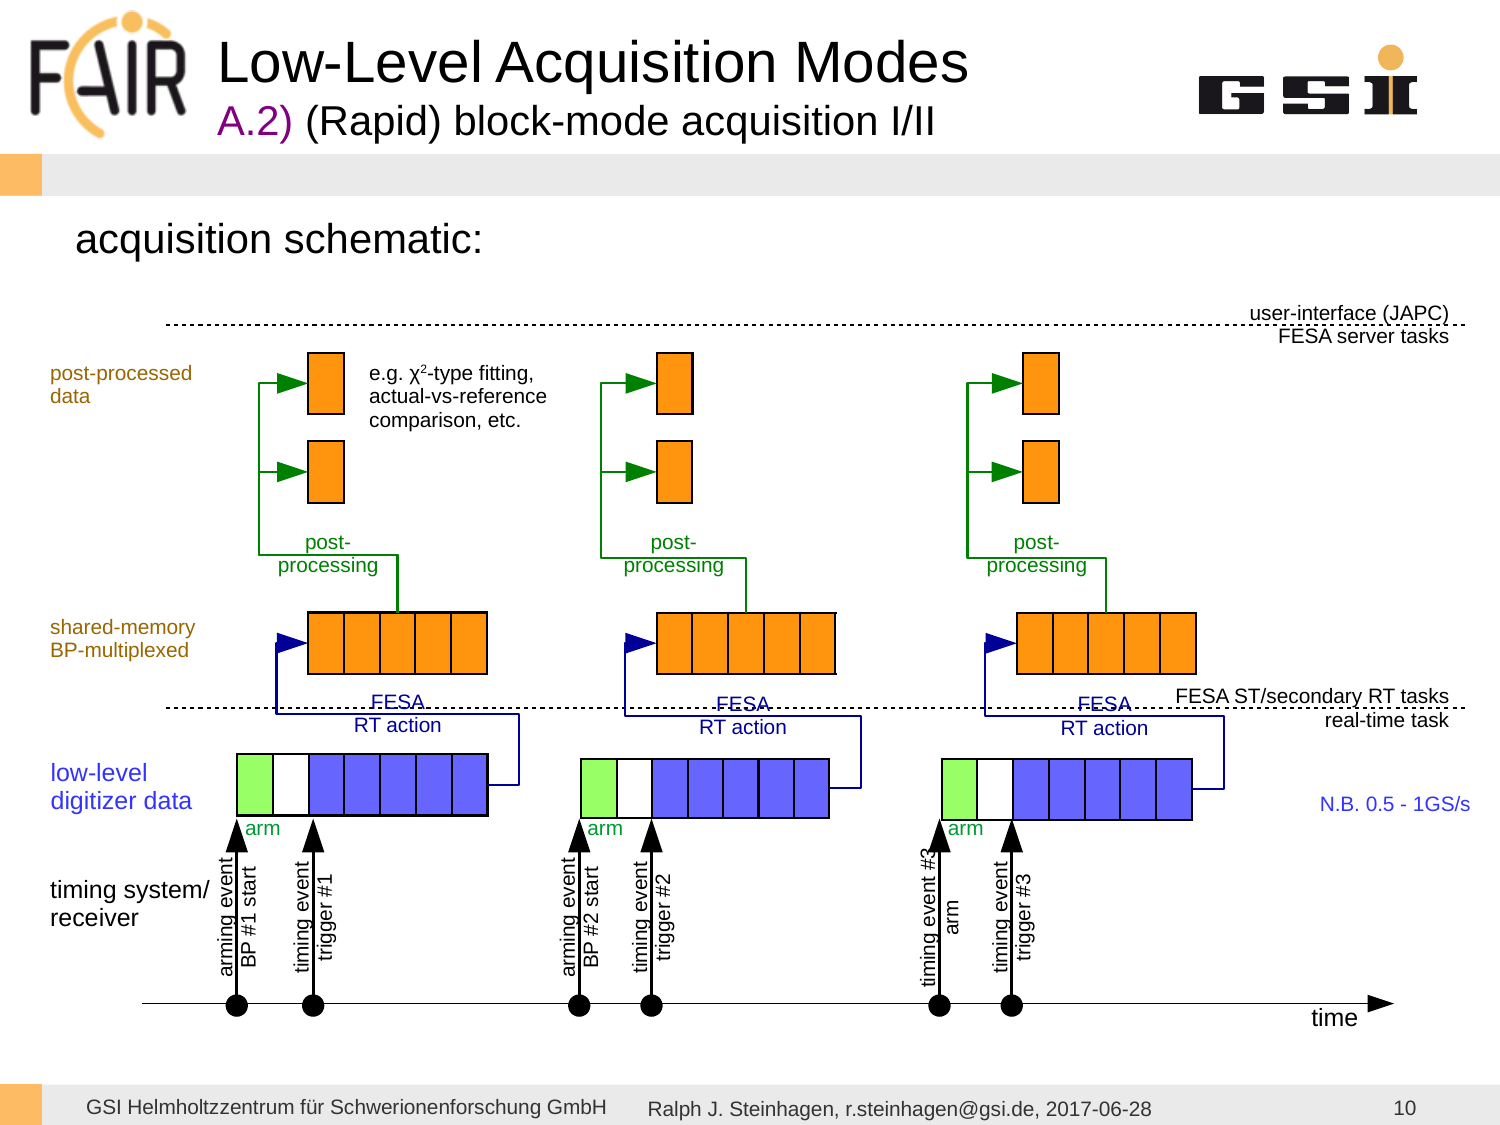

# Low-Level Acquisition Modes A.2) (Rapid) block-mode acquisition I/II
acquisition schematic:
user-interface (JAPC)
FESA server tasks
| |
| --- |
| |
| --- |
| |
| --- |
e.g. χ2-type fitting,
actual-vs-reference
comparison, etc.
post-processed data
| |
| --- |
| |
| --- |
| |
| --- |
shared-memory
BP-multiplexed
| | | | | |
| --- | --- | --- | --- | --- |
| | | | | |
| --- | --- | --- | --- | --- |
| | | | | |
| --- | --- | --- | --- | --- |
FESA ST/secondary RT tasks
real-time task
low-level digitizer data
| | | | | | | |
| --- | --- | --- | --- | --- | --- | --- |
| | | | | | | |
| --- | --- | --- | --- | --- | --- | --- |
| | | | | | | |
| --- | --- | --- | --- | --- | --- | --- |
N.B. 0.5 - 1GS/s
arm
arm
arm
arming event
BP #1 start
timing event
trigger #1
arming event
BP #2 start
timing event
trigger #2
timing event #3
arm
timing event
trigger #3
timing system/
receiver
time